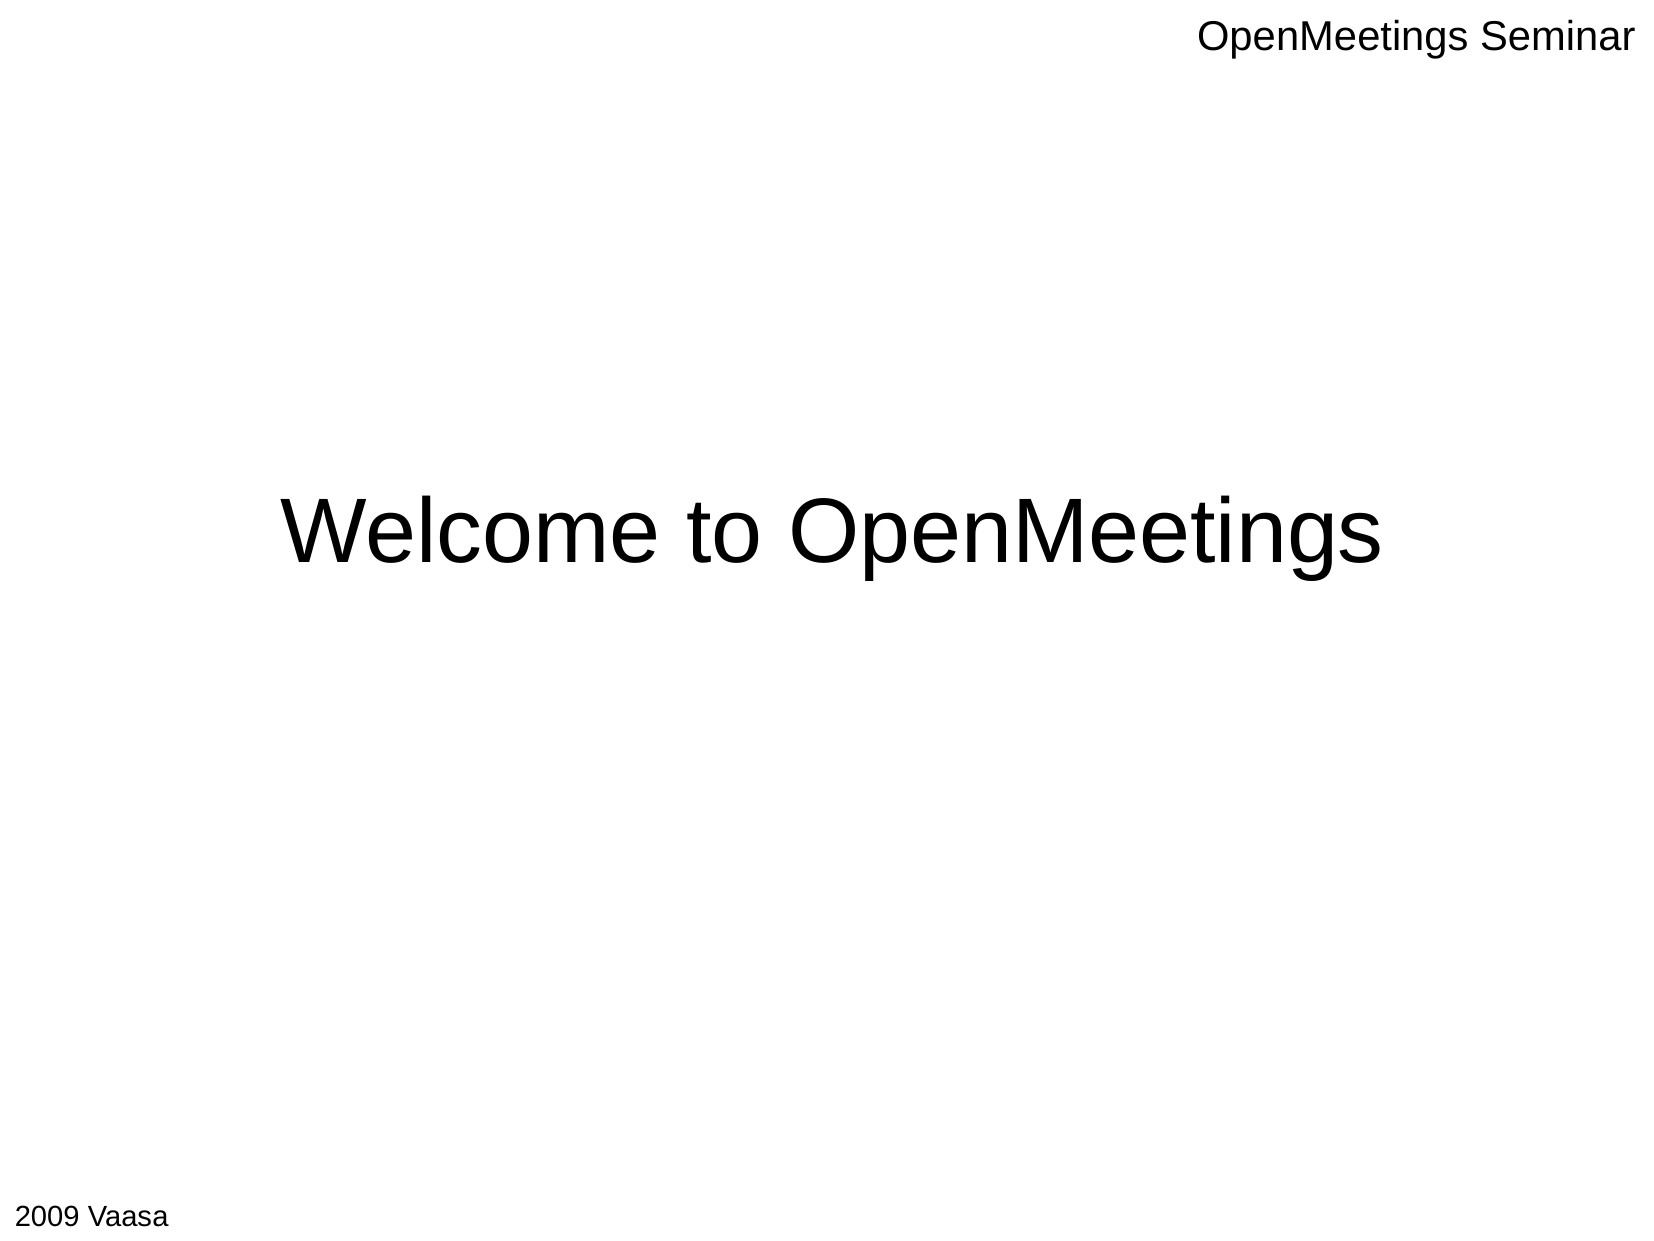

# OpenMeetings Seminar
Welcome to OpenMeetings
2009 Vaasa